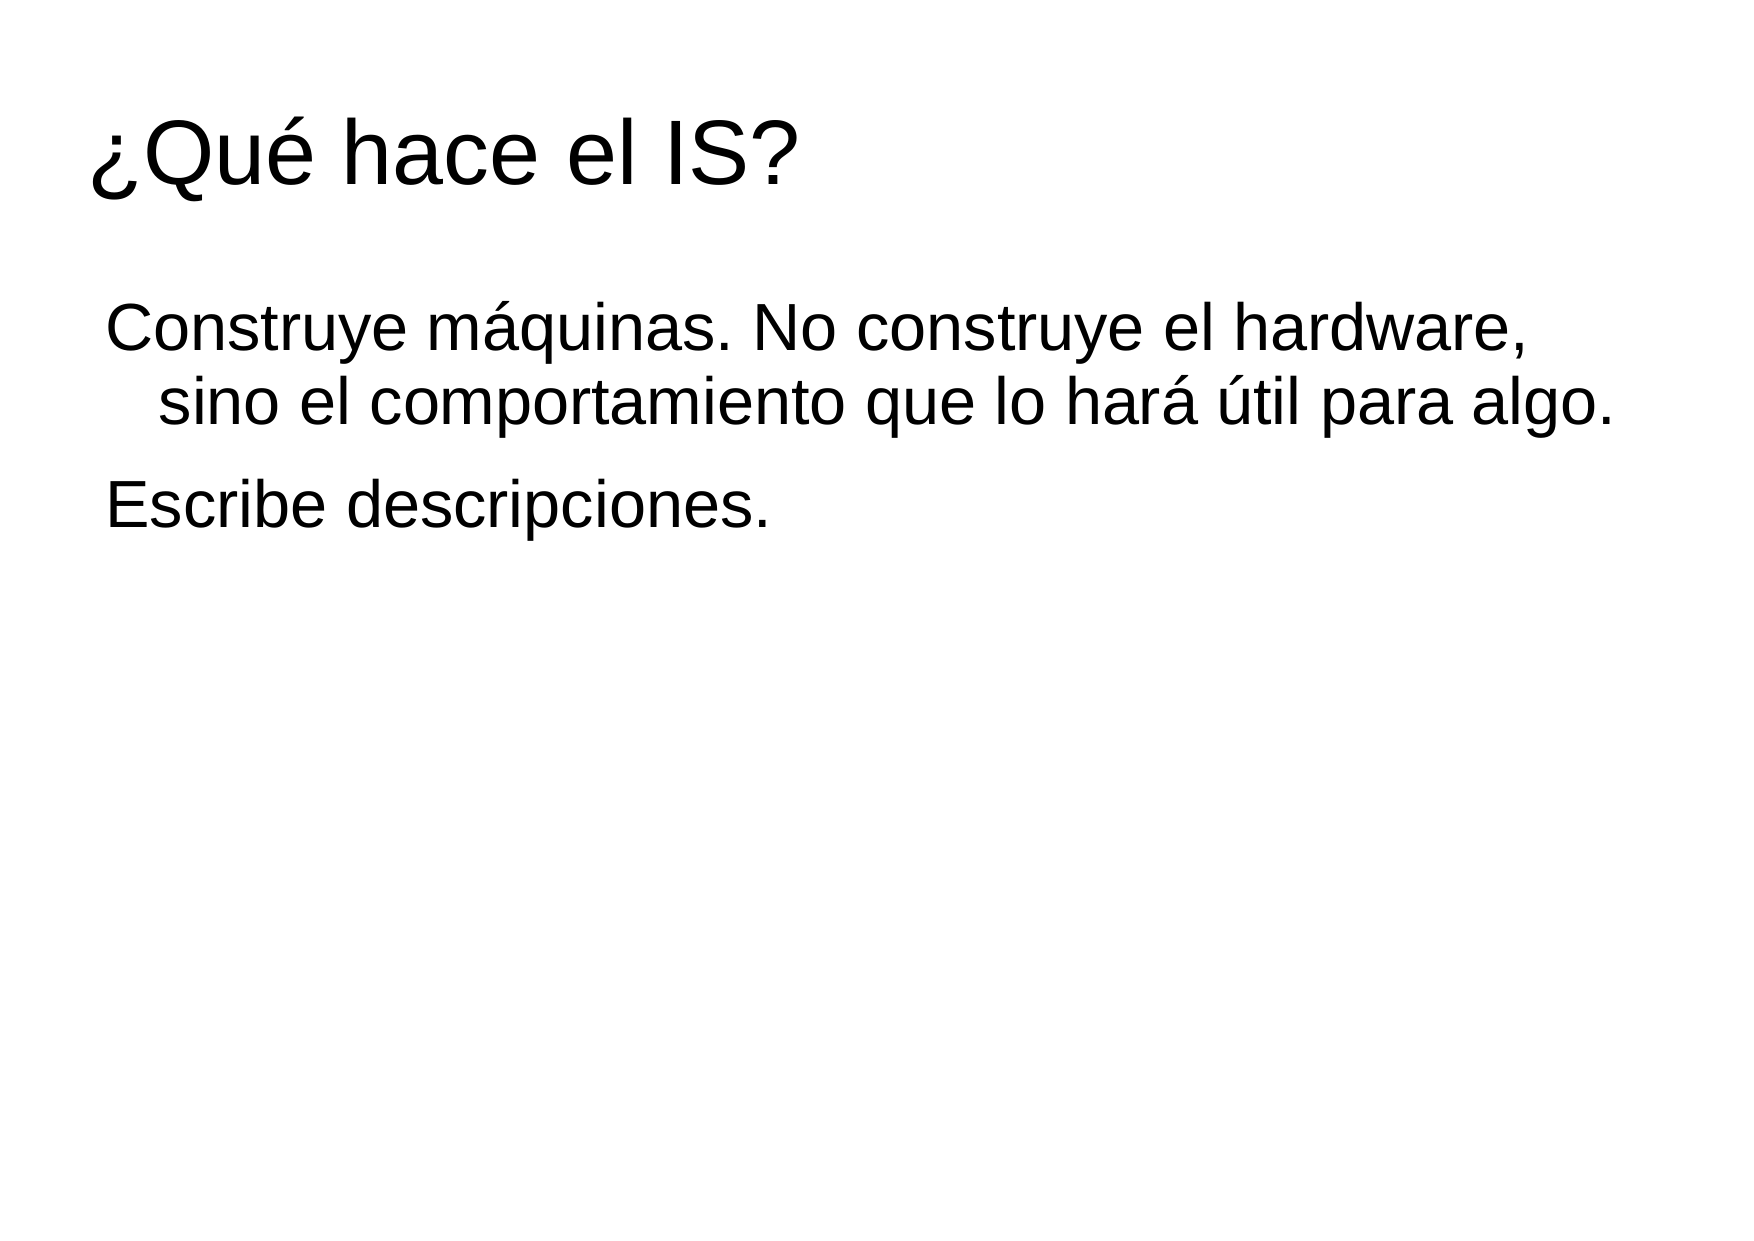

# ¿Qué hace el IS?
Construye máquinas. No construye el hardware, sino el comportamiento que lo hará útil para algo.
Escribe descripciones.